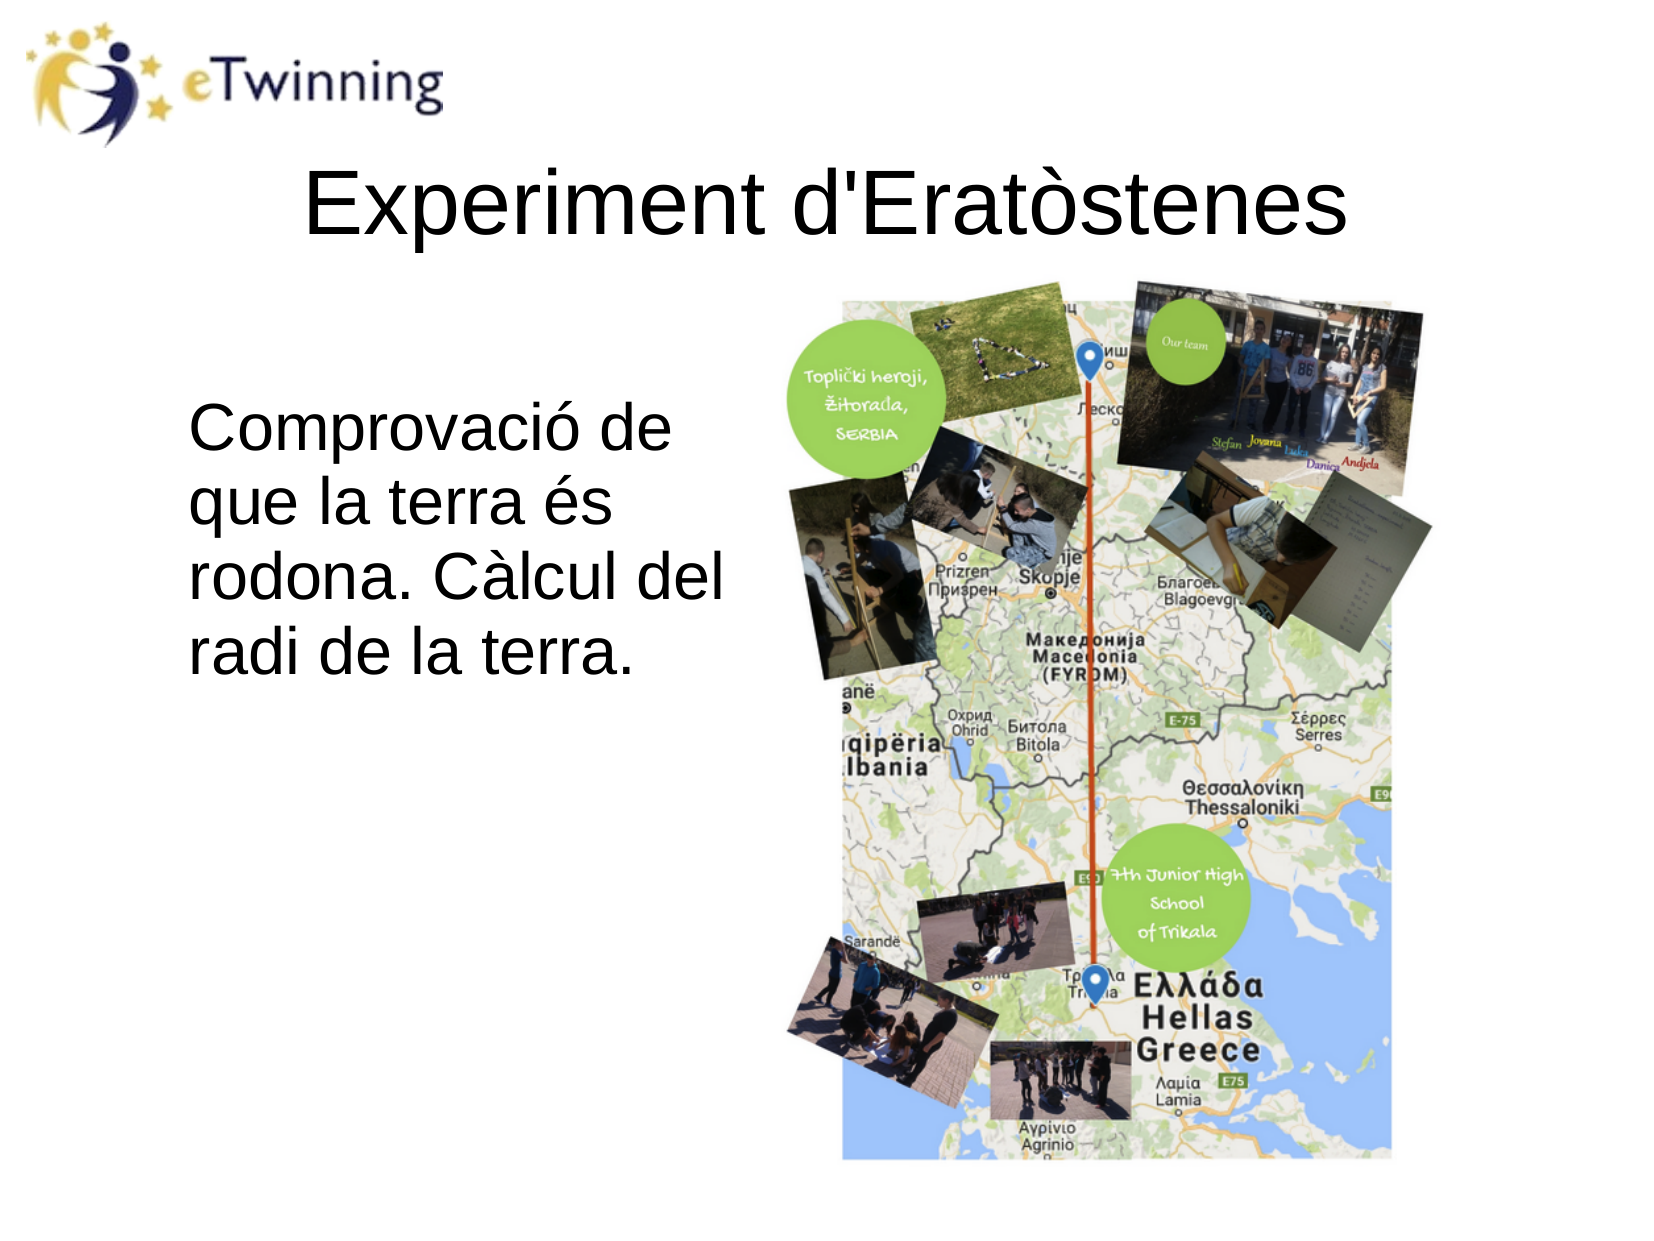

# Experiment d'Eratòstenes
Comprovació de que la terra és rodona. Càlcul del radi de la terra.